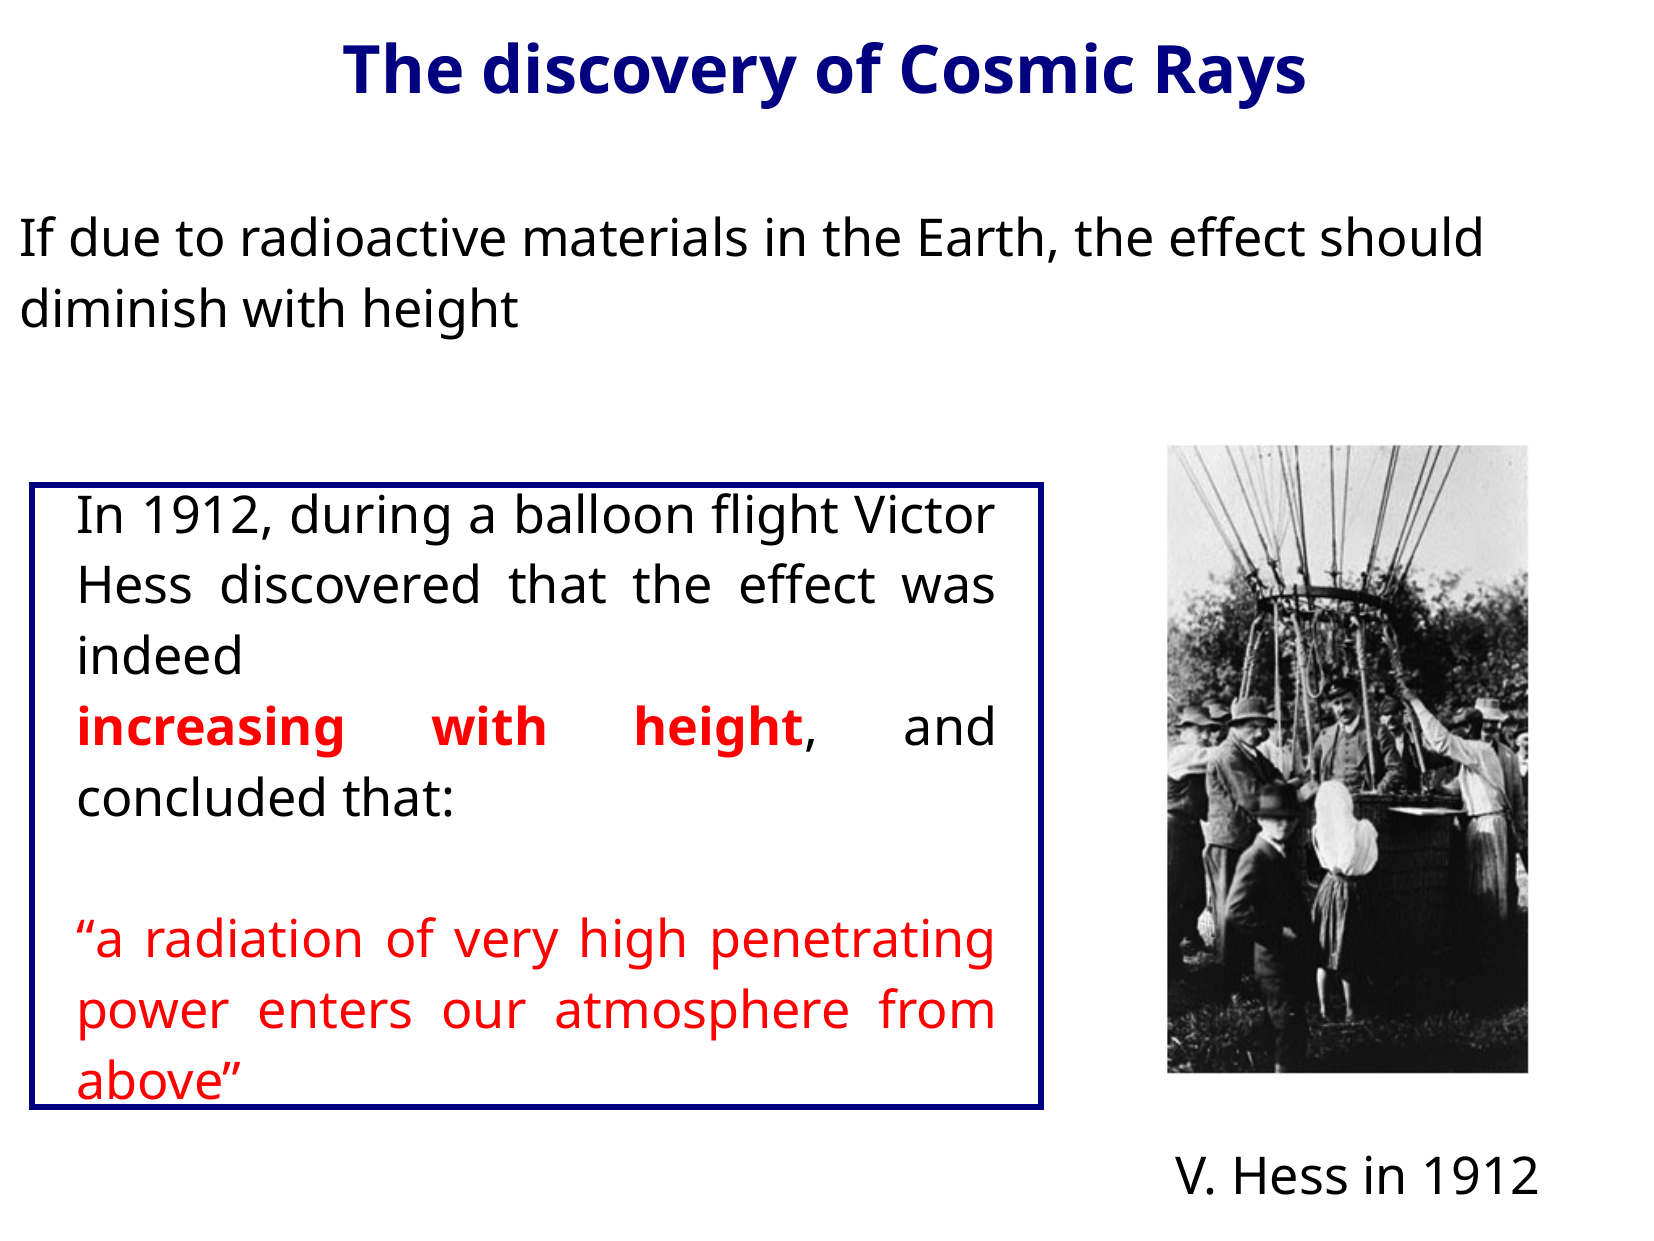

The discovery of Cosmic Rays
If due to radioactive materials in the Earth, the effect should diminish with height
In 1912, during a balloon flight Victor Hess discovered that the effect was indeed
increasing with height, and concluded that:
“a radiation of very high penetrating power enters our atmosphere from above”
V. Hess in 1912